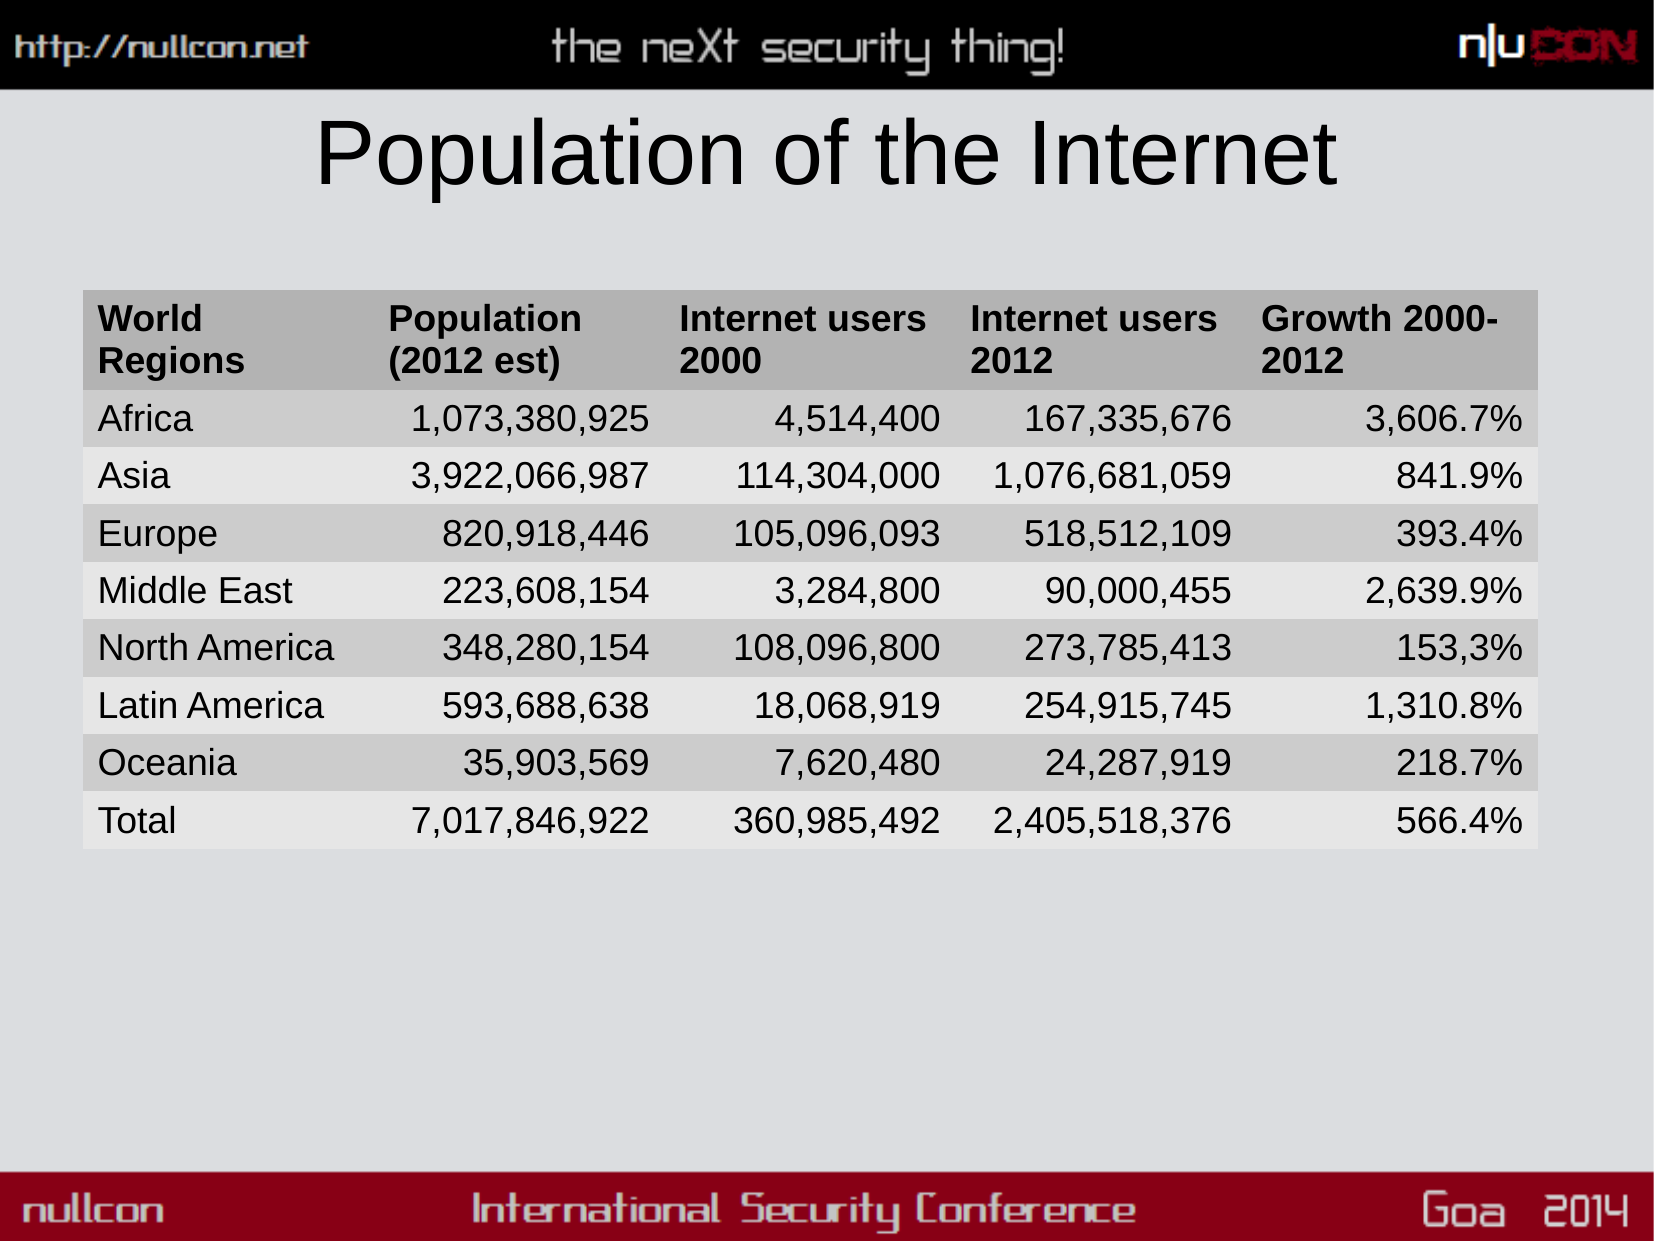

# Population of the Internet
| World Regions | Population (2012 est) | Internet users 2000 | Internet users 2012 | Growth 2000-2012 |
| --- | --- | --- | --- | --- |
| Africa | 1,073,380,925 | 4,514,400 | 167,335,676 | 3,606.7% |
| Asia | 3,922,066,987 | 114,304,000 | 1,076,681,059 | 841.9% |
| Europe | 820,918,446 | 105,096,093 | 518,512,109 | 393.4% |
| Middle East | 223,608,154 | 3,284,800 | 90,000,455 | 2,639.9% |
| North America | 348,280,154 | 108,096,800 | 273,785,413 | 153,3% |
| Latin America | 593,688,638 | 18,068,919 | 254,915,745 | 1,310.8% |
| Oceania | 35,903,569 | 7,620,480 | 24,287,919 | 218.7% |
| Total | 7,017,846,922 | 360,985,492 | 2,405,518,376 | 566.4% |